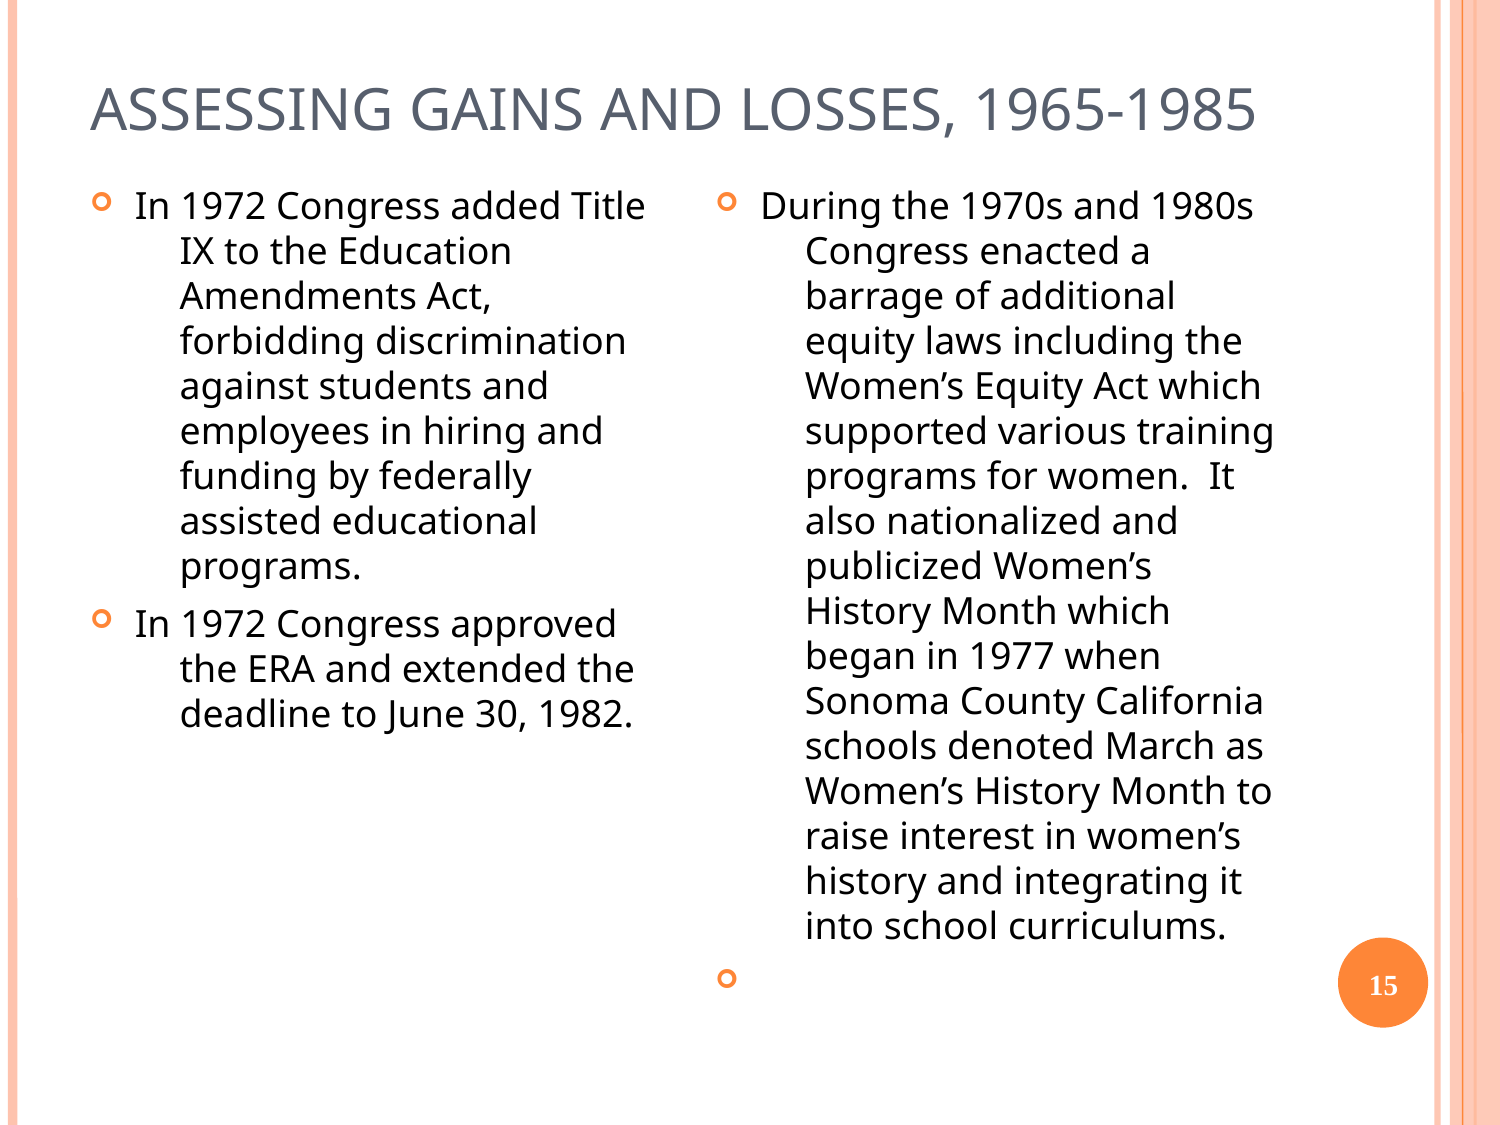

# Assessing Gains and Losses, 1965-1985
In 1972 Congress added Title IX to the Education Amendments Act, forbidding discrimination against students and employees in hiring and funding by federally assisted educational programs.
In 1972 Congress approved the ERA and extended the deadline to June 30, 1982.
During the 1970s and 1980s Congress enacted a barrage of additional equity laws including the Women’s Equity Act which supported various training programs for women. It also nationalized and publicized Women’s History Month which began in 1977 when Sonoma County California schools denoted March as Women’s History Month to raise interest in women’s history and integrating it into school curriculums.